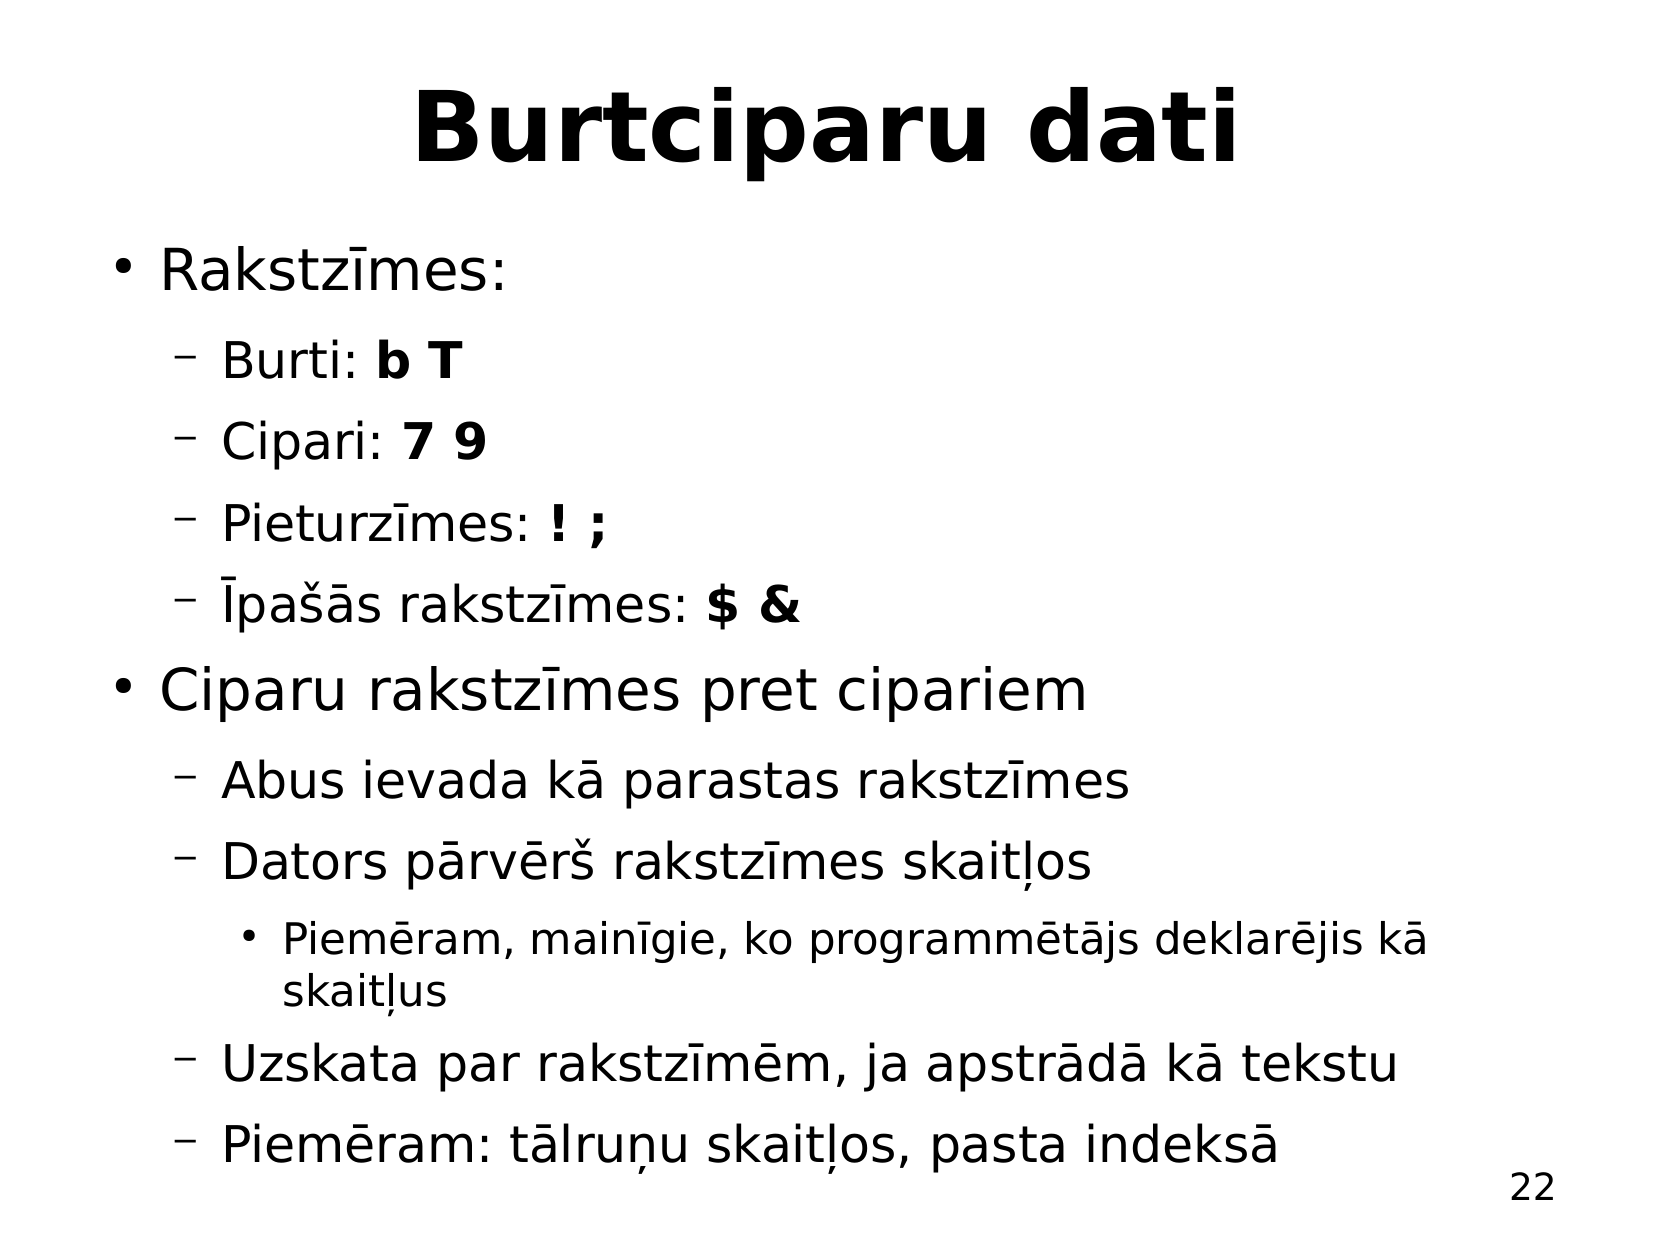

# Burtciparu dati
Rakstzīmes:
Burti: b T
Cipari: 7 9
Pieturzīmes: ! ;
Īpašās rakstzīmes: $ &
Ciparu rakstzīmes pret cipariem
Abus ievada kā parastas rakstzīmes
Dators pārvērš rakstzīmes skaitļos
Piemēram, mainīgie, ko programmētājs deklarējis kā skaitļus
Uzskata par rakstzīmēm, ja apstrādā kā tekstu
Piemēram: tālruņu skaitļos, pasta indeksā